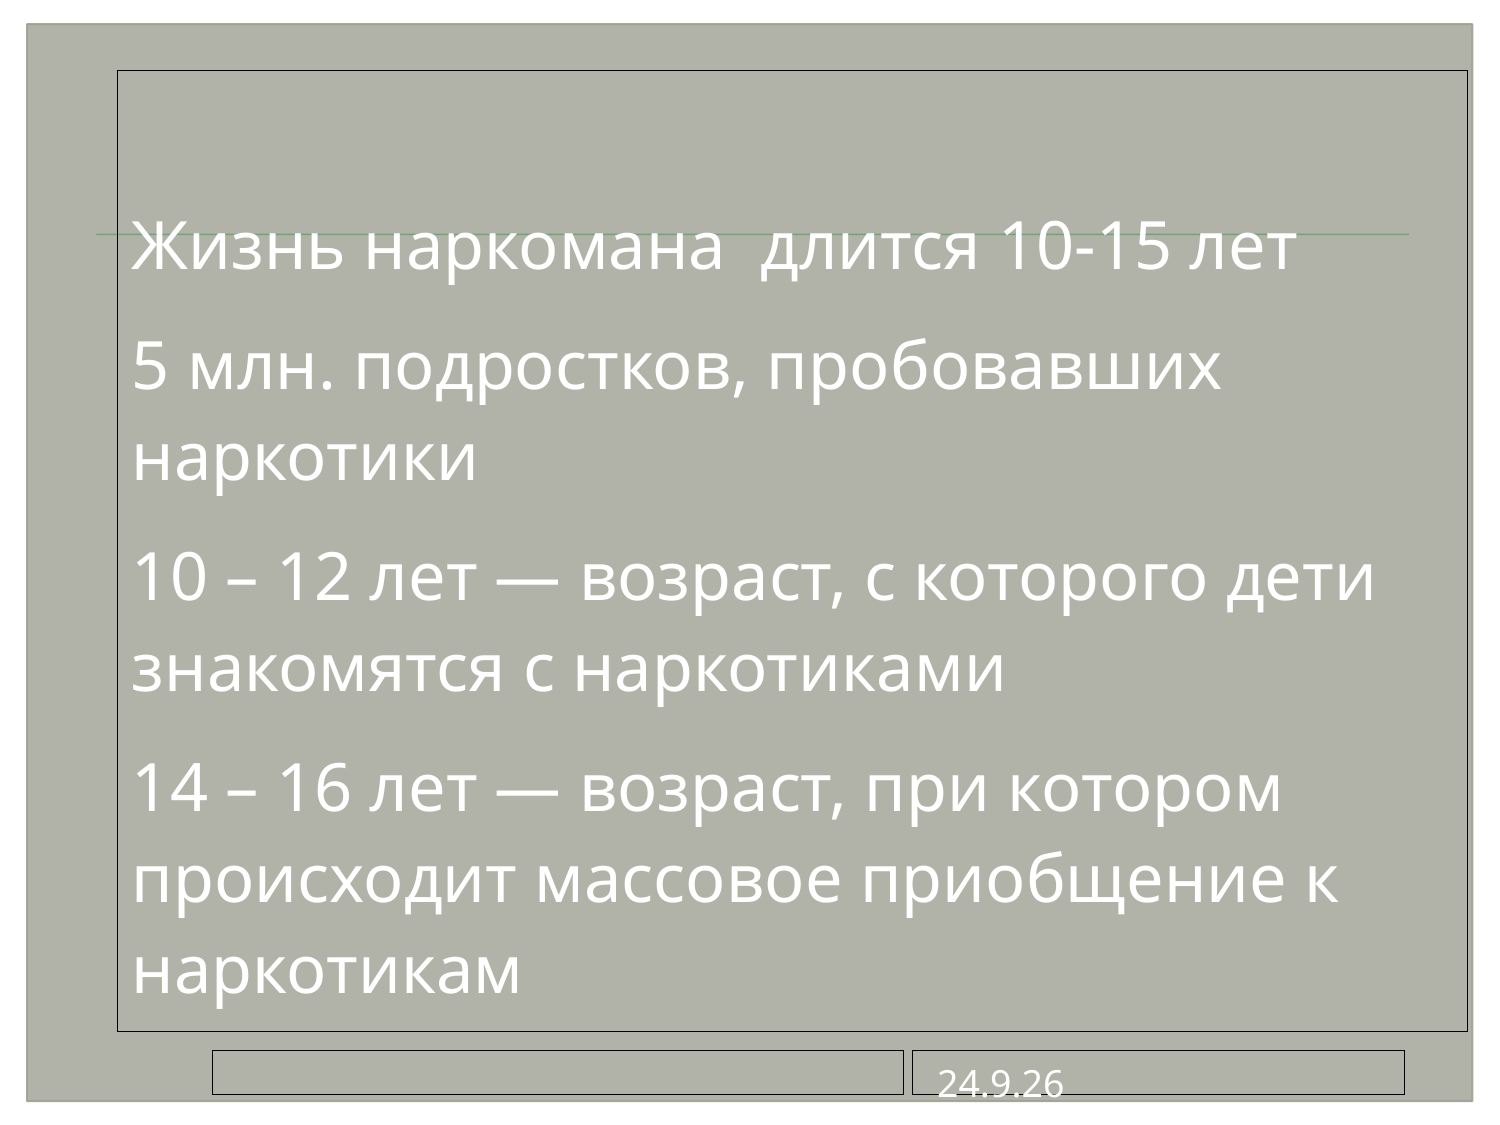

#
Жизнь наркомана длится 10-15 лет
5 млн. подростков, пробовавших наркотики
10 – 12 лет — возраст, с которого дети знакомятся с наркотиками
14 – 16 лет — возраст, при котором происходит массовое приобщение к наркотикам